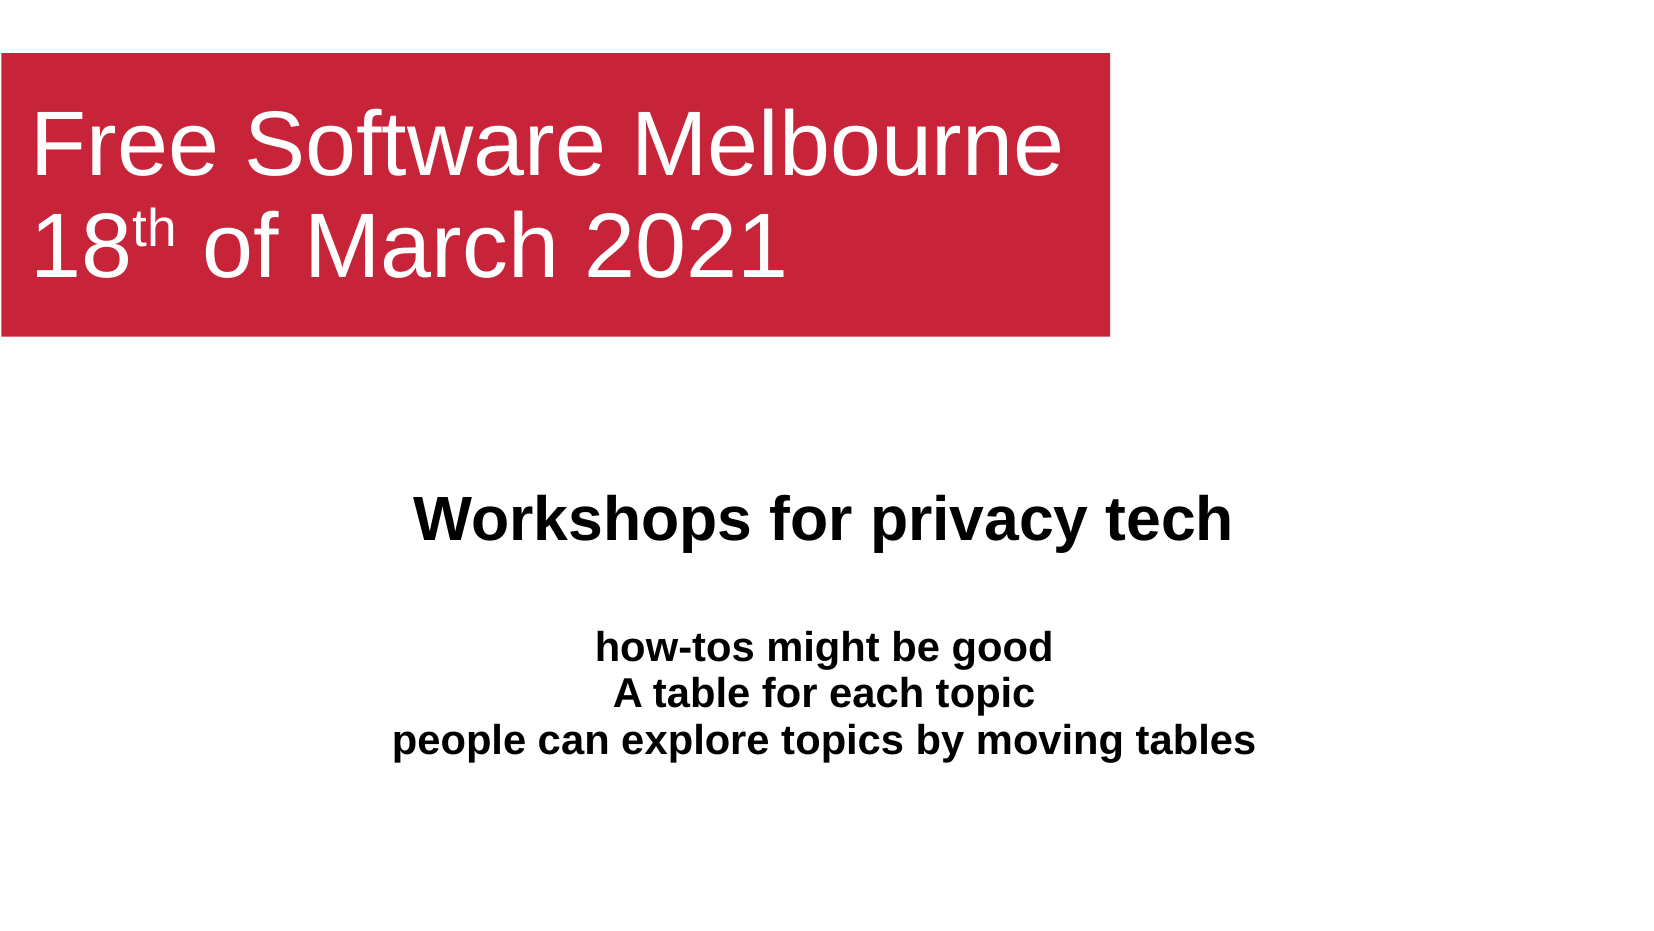

# Free Software Melbourne 18th of March 2021
Workshops for privacy tech
how-tos might be good
A table for each topic
people can explore topics by moving tables